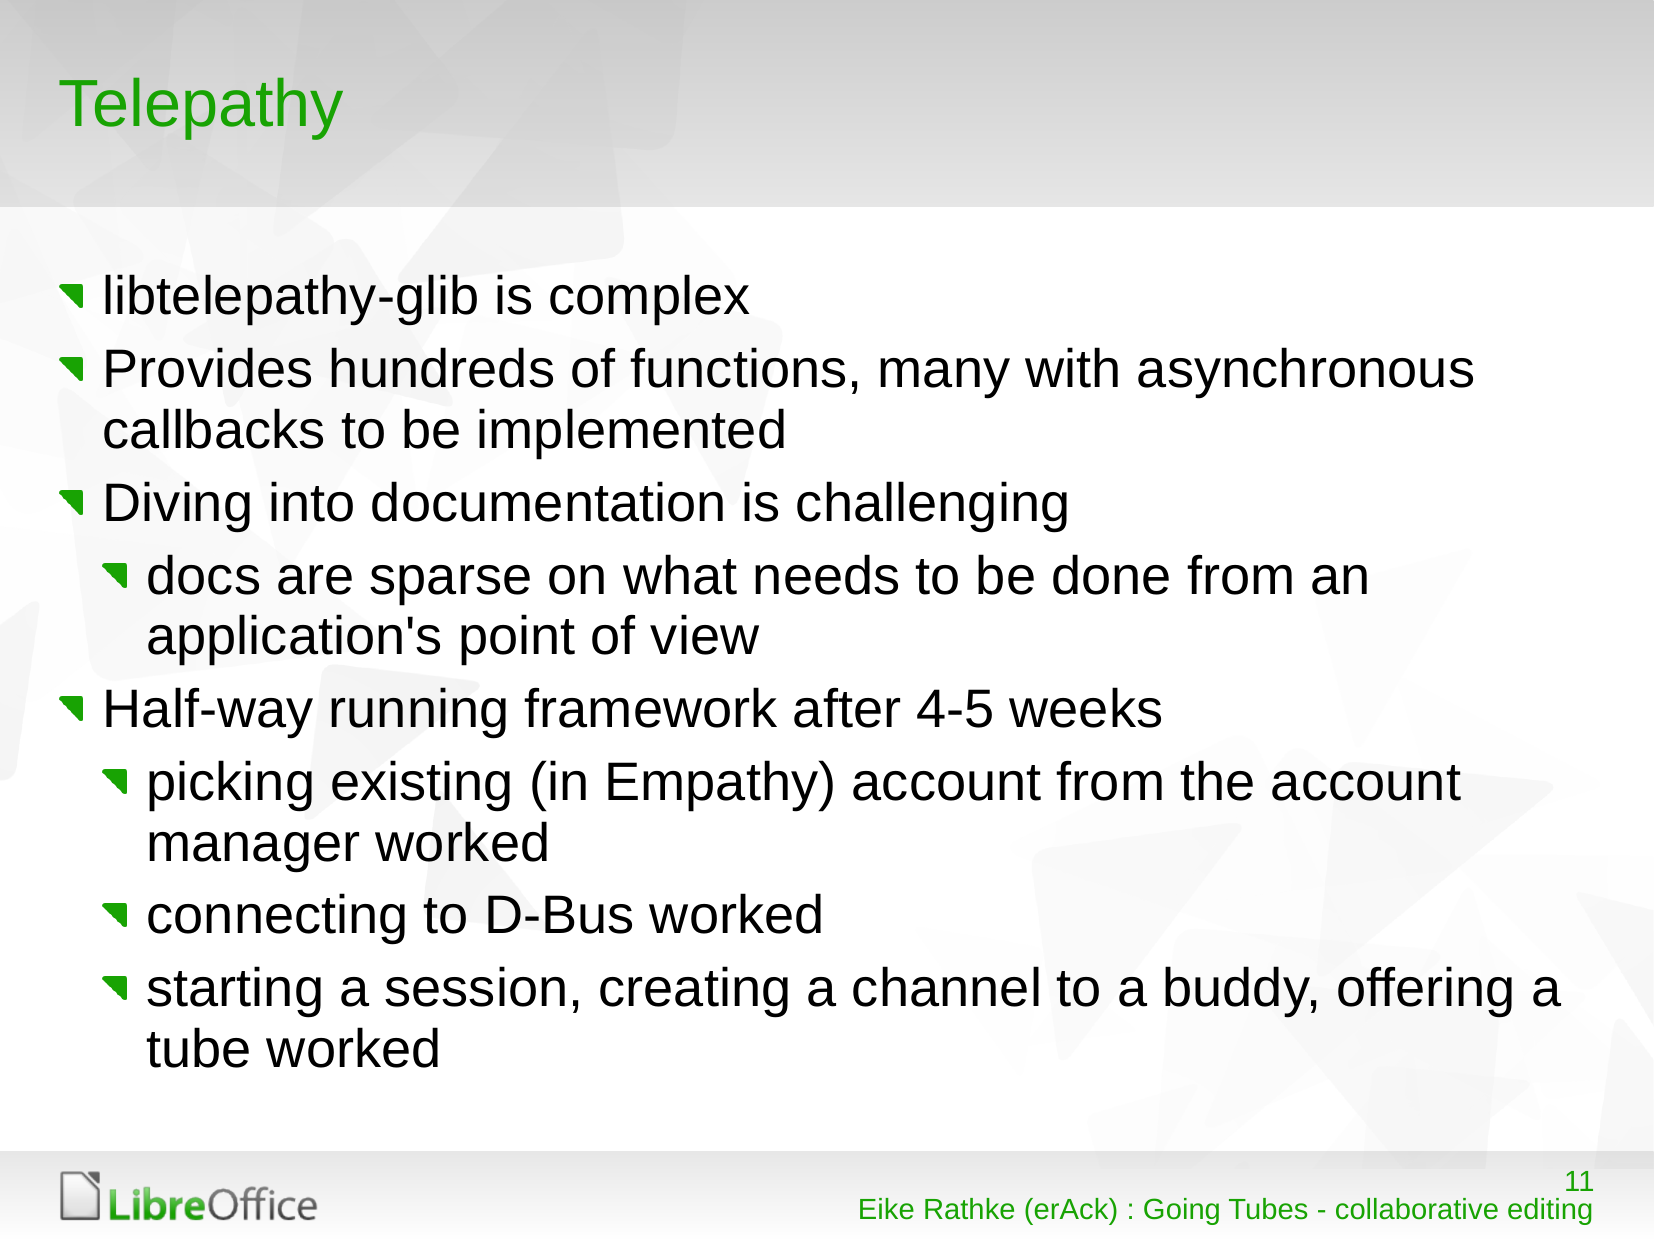

# Telepathy
libtelepathy-glib is complex
Provides hundreds of functions, many with asynchronous callbacks to be implemented
Diving into documentation is challenging
docs are sparse on what needs to be done from an application's point of view
Half-way running framework after 4-5 weeks
picking existing (in Empathy) account from the account manager worked
connecting to D-Bus worked
starting a session, creating a channel to a buddy, offering a tube worked
11
Eike Rathke (erAck) : Going Tubes - collaborative editing